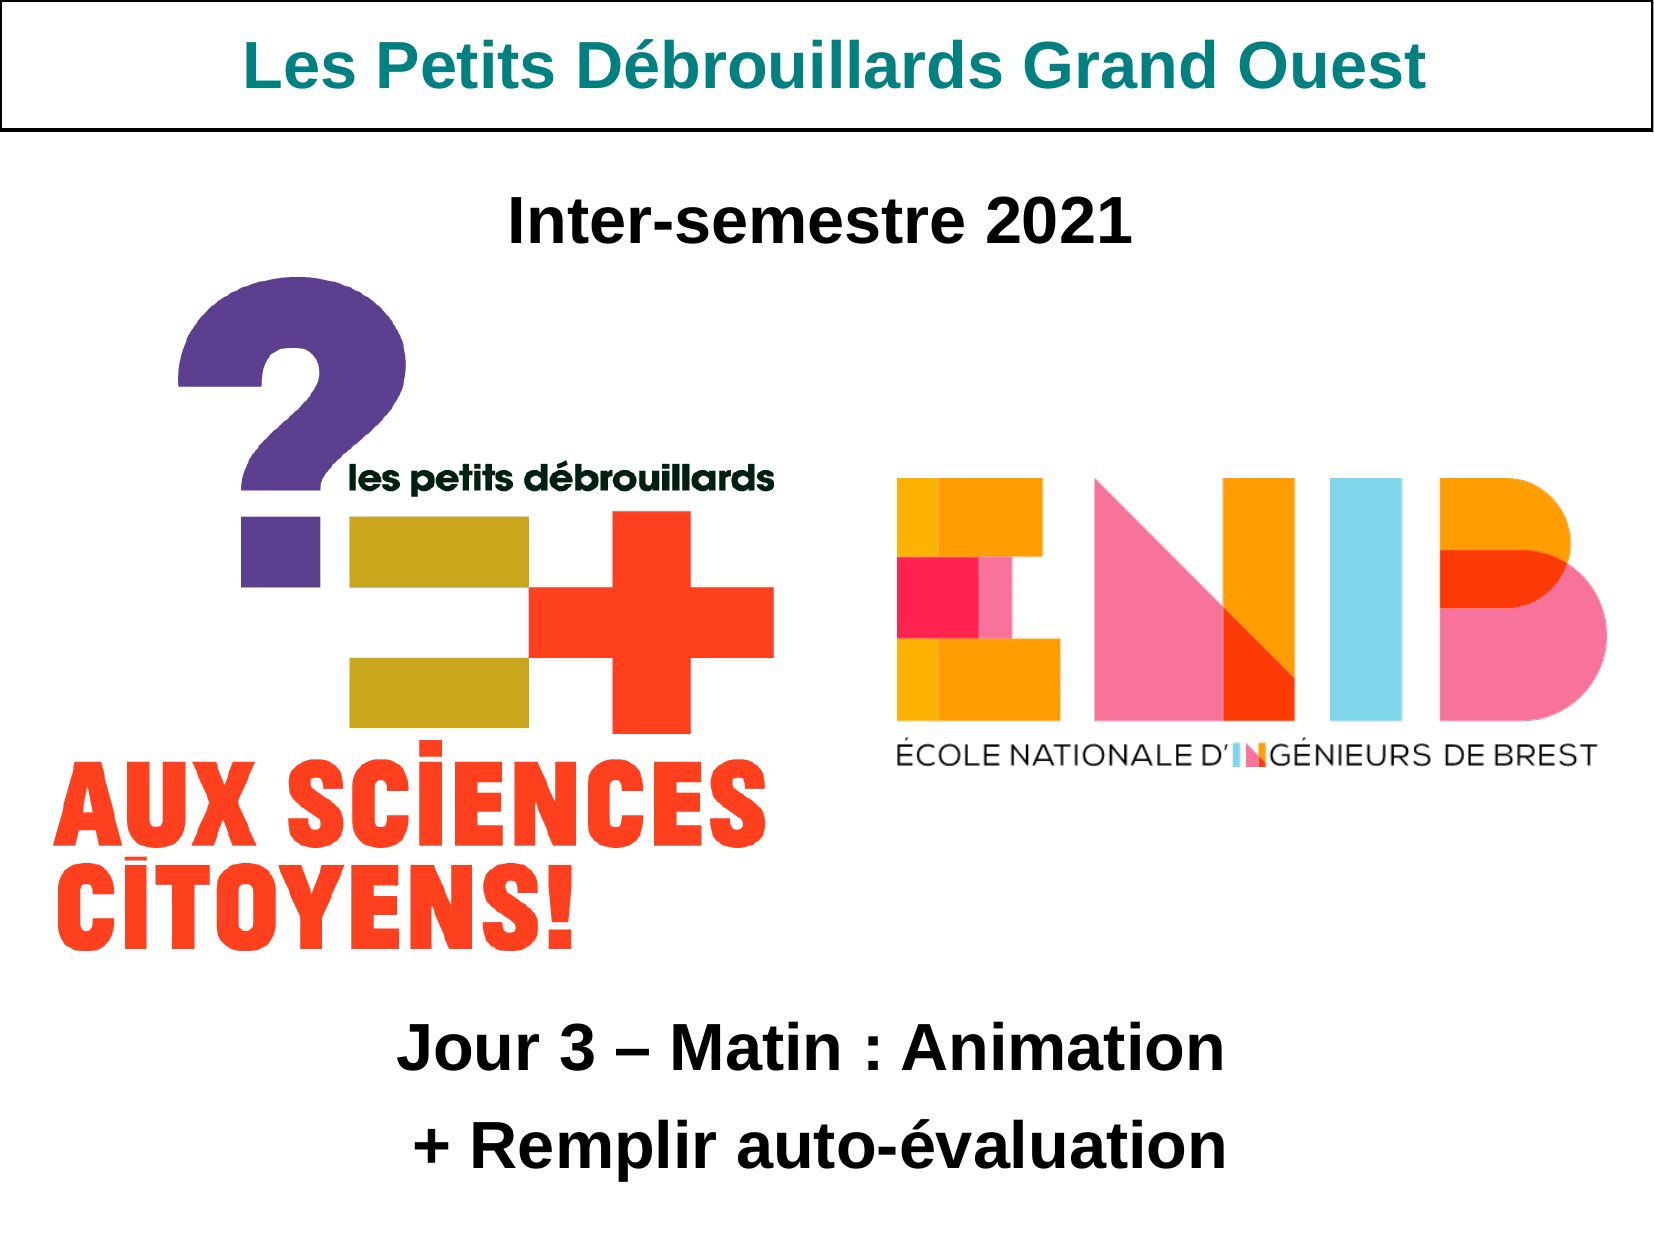

Les Petits Débrouillards Grand Ouest
Inter-semestre 2021
# Jour 3 – Matin : Animation
+ Remplir auto-évaluation